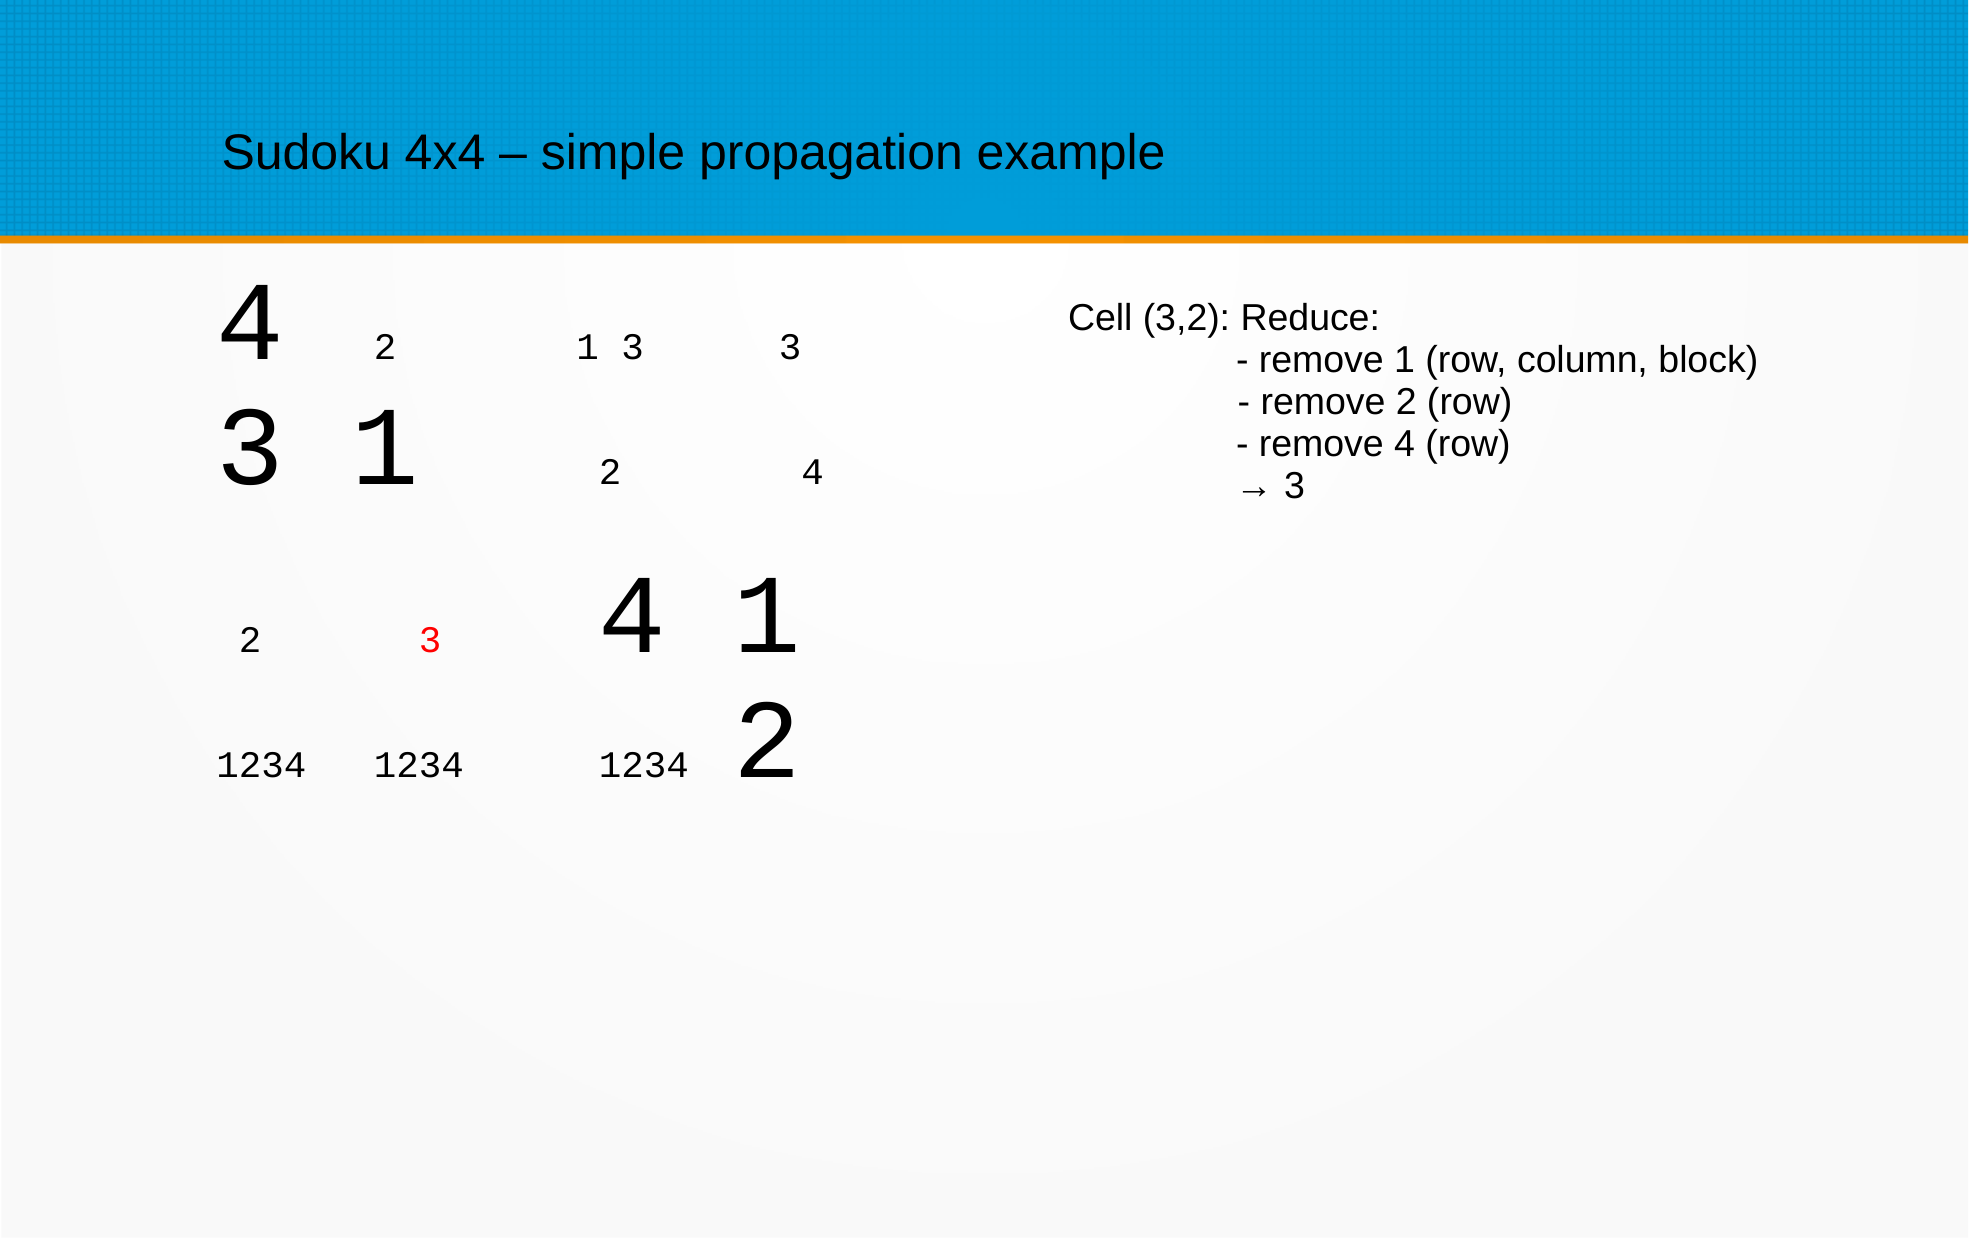

Sudoku 4x4 – simple propagation example
Cell (3,2): Reduce:
 - remove 1 (row, column, block)
	 - remove 2 (row)
 - remove 4 (row)
 → 3
4 2 1 3 3
3 1 2 4
 2 3 4 1
1234 1234 1234 2